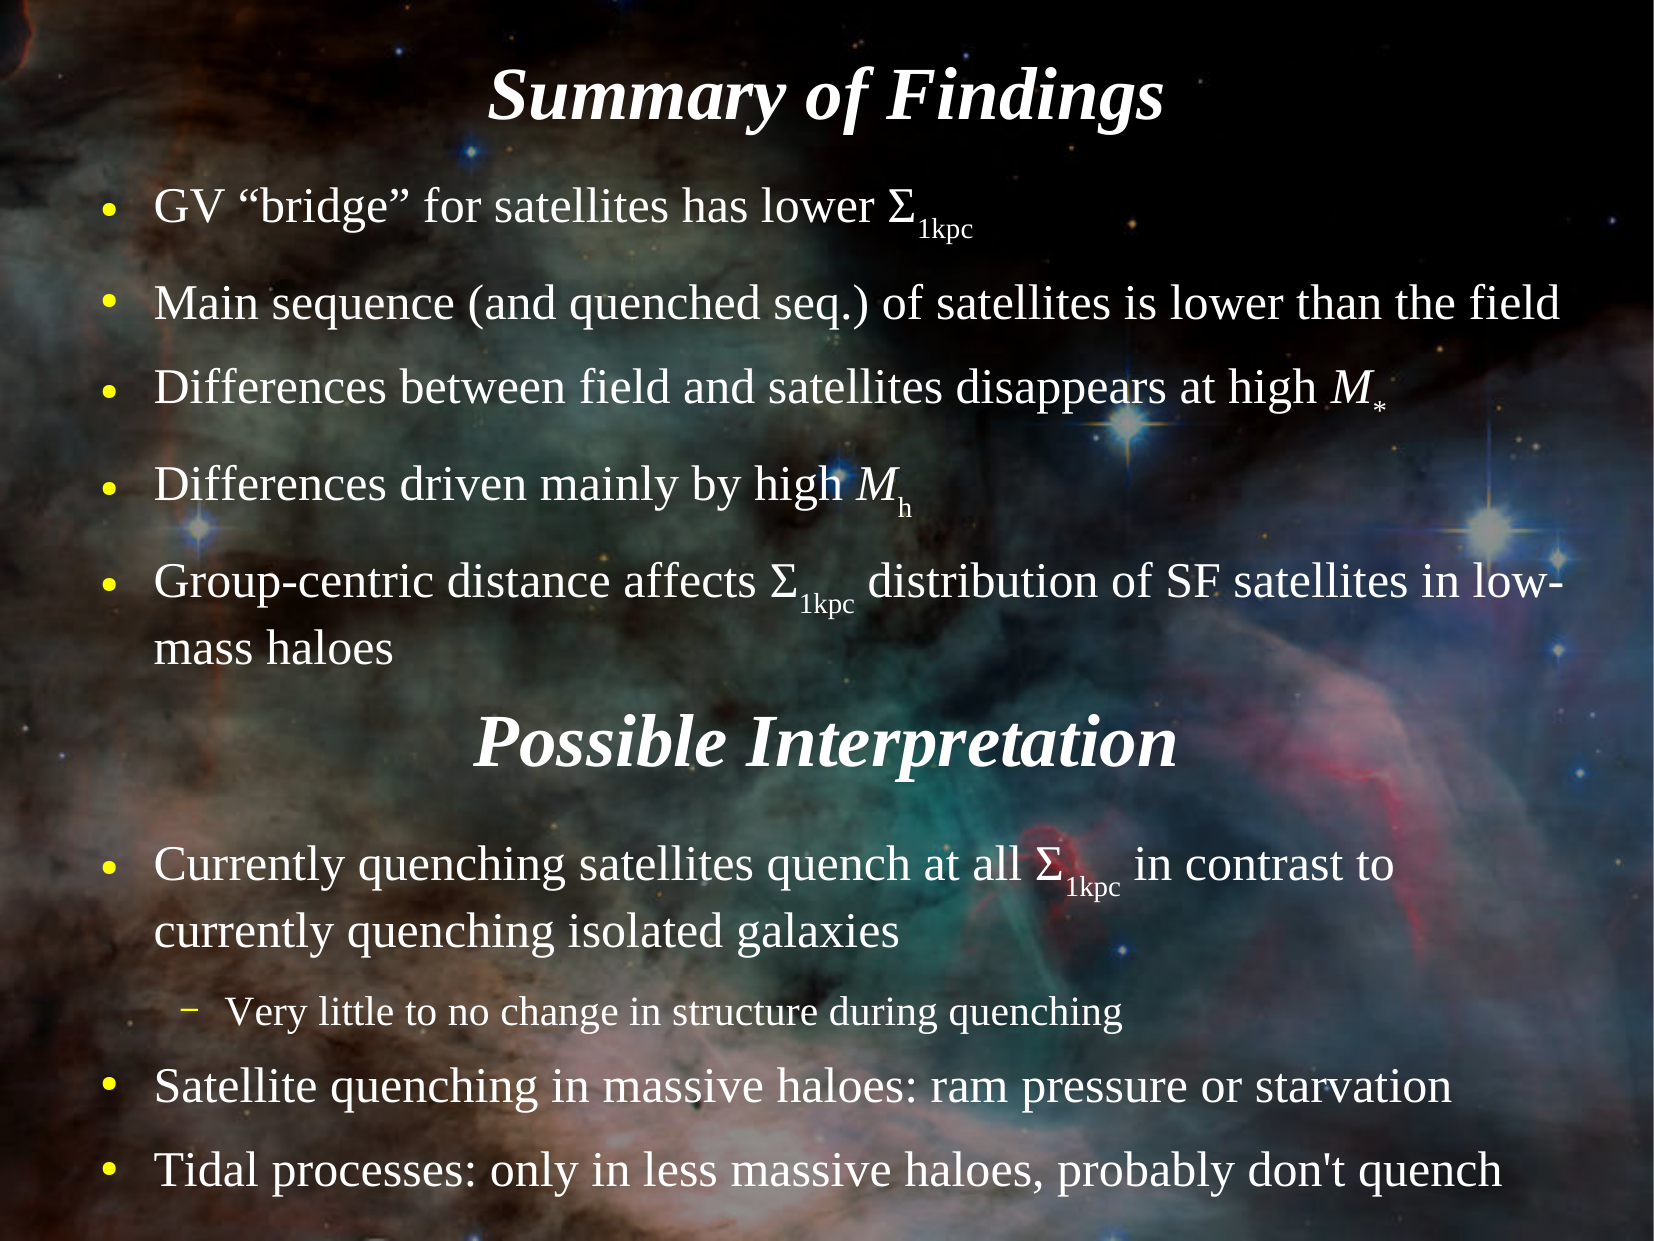

# Summary of Findings
GV “bridge” for satellites has lower Σ1kpc
Main sequence (and quenched seq.) of satellites is lower than the field
Differences between field and satellites disappears at high M*
Differences driven mainly by high Mh
Group-centric distance affects Σ1kpc distribution of SF satellites in low-mass haloes
Currently quenching satellites quench at all Σ1kpc in contrast to currently quenching isolated galaxies
Very little to no change in structure during quenching
Satellite quenching in massive haloes: ram pressure or starvation
Tidal processes: only in less massive haloes, probably don't quench
Possible Interpretation